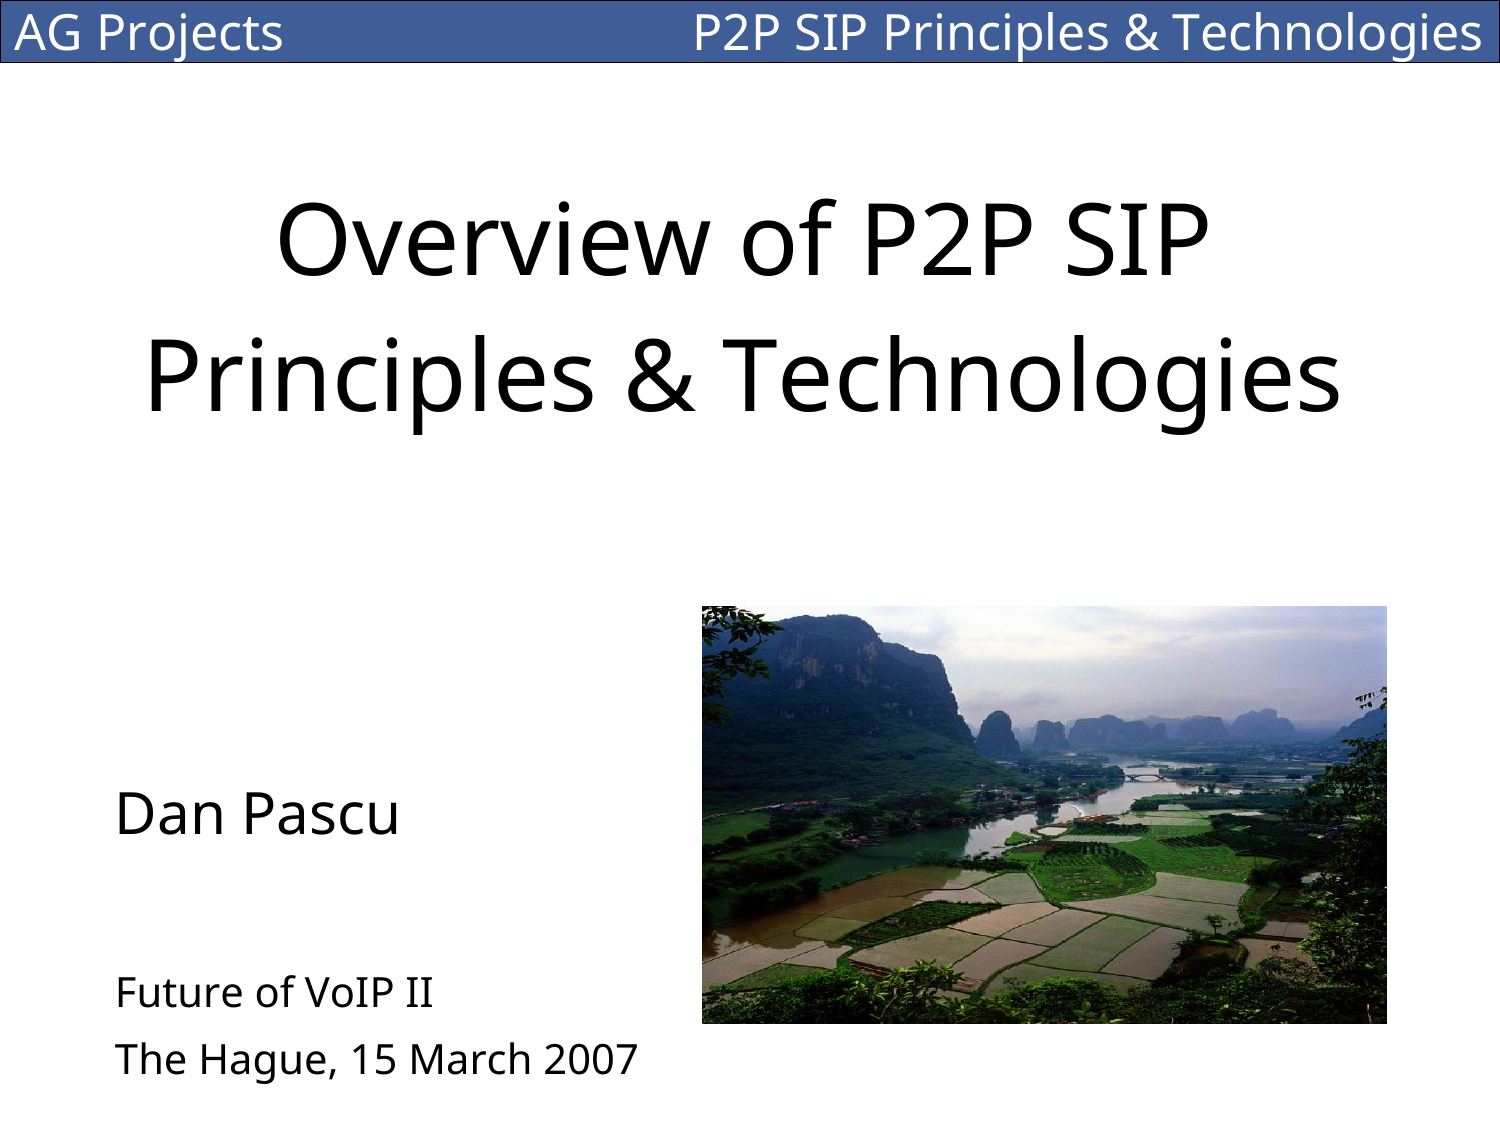

# Overview of P2P SIP Principles & Technologies
Dan Pascu
Future of VoIP II
The Hague, 15 March 2007